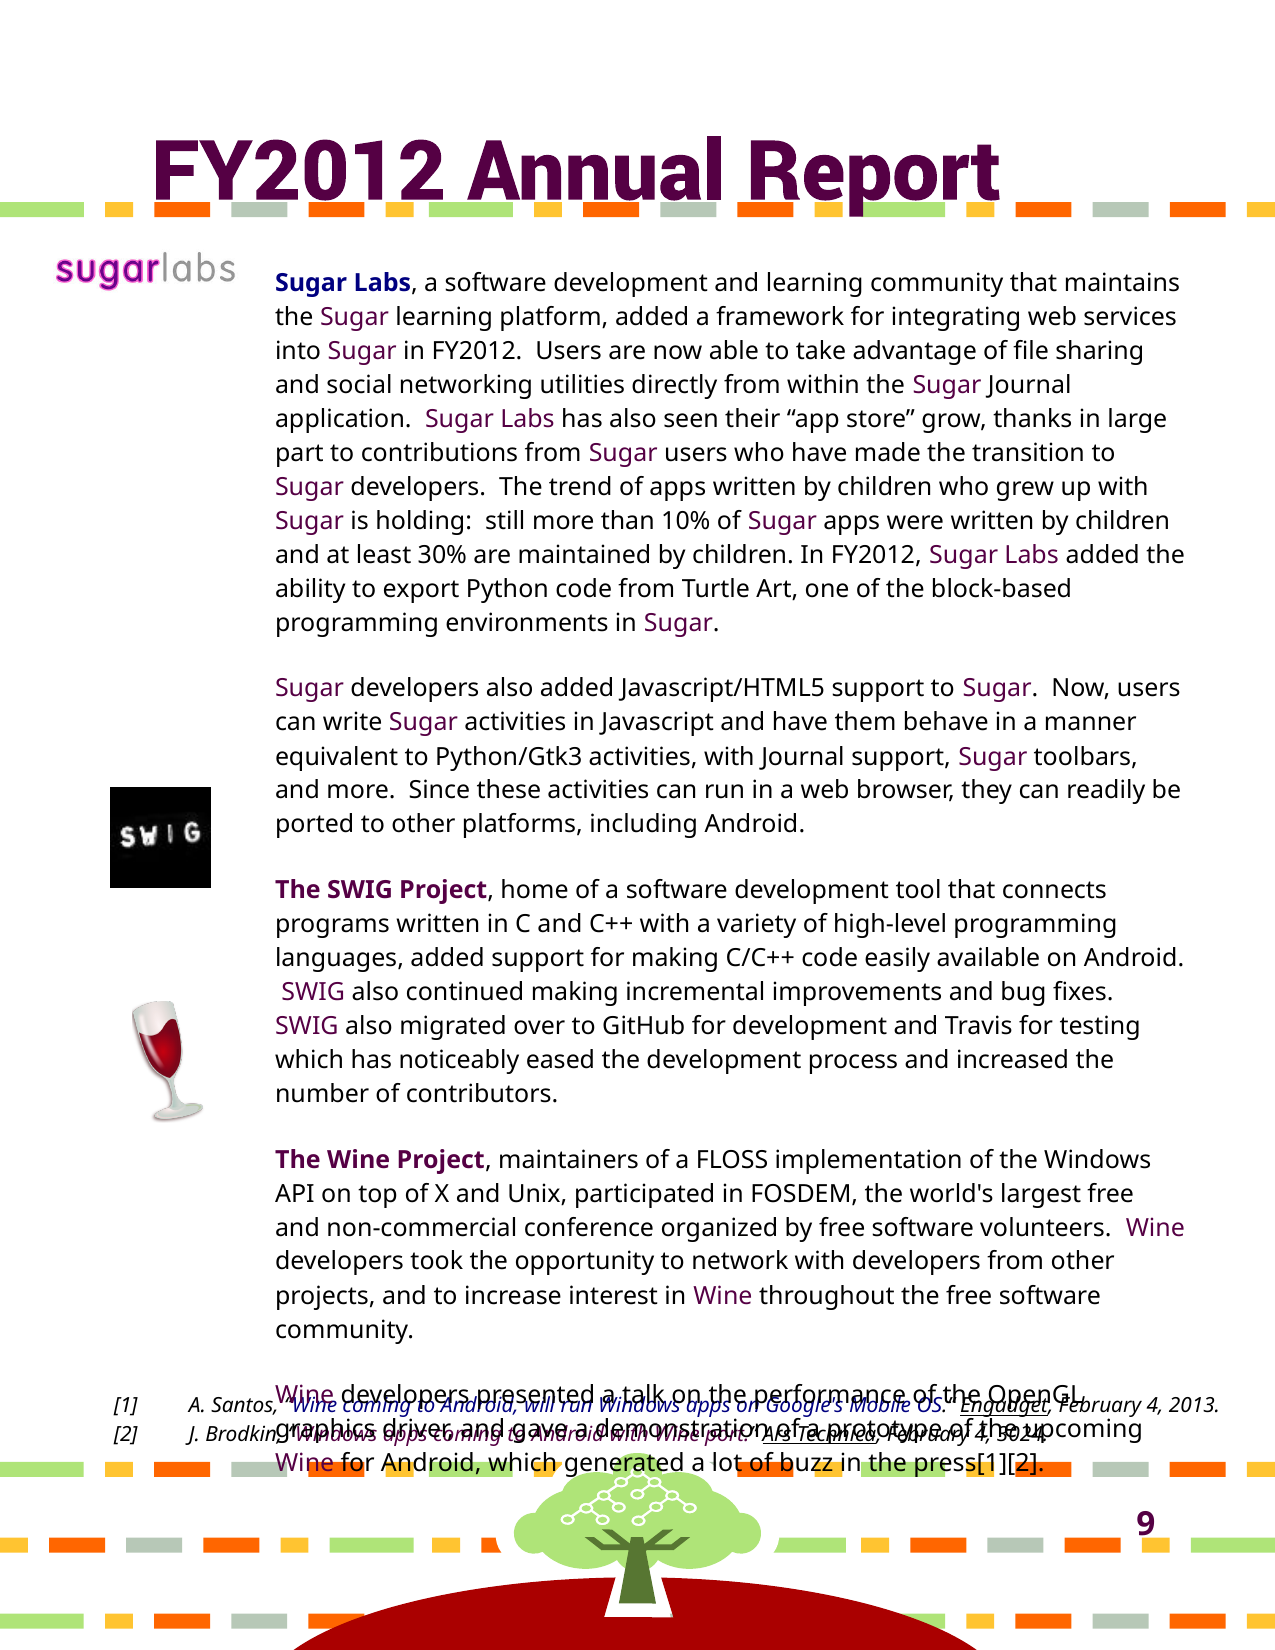

# Sugar Labs, a software development and learning community that maintains the Sugar learning platform, added a framework for integrating web services into Sugar in FY2012. Users are now able to take advantage of file sharing and social networking utilities directly from within the Sugar Journal application. Sugar Labs has also seen their “app store” grow, thanks in large part to contributions from Sugar users who have made the transition to Sugar developers. The trend of apps written by children who grew up with Sugar is holding: still more than 10% of Sugar apps were written by children and at least 30% are maintained by children. In FY2012, Sugar Labs added the ability to export Python code from Turtle Art, one of the block-based programming environments in Sugar.
Sugar developers also added Javascript/HTML5 support to Sugar. Now, users can write Sugar activities in Javascript and have them behave in a manner equivalent to Python/Gtk3 activities, with Journal support, Sugar toolbars, and more. Since these activities can run in a web browser, they can readily be ported to other platforms, including Android.
The SWIG Project, home of a software development tool that connects programs written in C and C++ with a variety of high-level programming languages, added support for making C/C++ code easily available on Android. SWIG also continued making incremental improvements and bug fixes. SWIG also migrated over to GitHub for development and Travis for testing which has noticeably eased the development process and increased the number of contributors.
The Wine Project, maintainers of a FLOSS implementation of the Windows API on top of X and Unix, participated in FOSDEM, the world's largest free and non-commercial conference organized by free software volunteers. Wine developers took the opportunity to network with developers from other projects, and to increase interest in Wine throughout the free software community.
Wine developers presented a talk on the performance of the OpenGL graphics driver, and gave a demonstration of a prototype of the upcoming Wine for Android, which generated a lot of buzz in the press[1][2].
[1]	A. Santos, “Wine coming to Android, will run Windows apps on Google's Mobile OS.” Engadget, February 4, 2013.
[2]	J. Brodkin, “Windows apps coming to Android with Wine port.” Ars Technica, February 4, 3024.